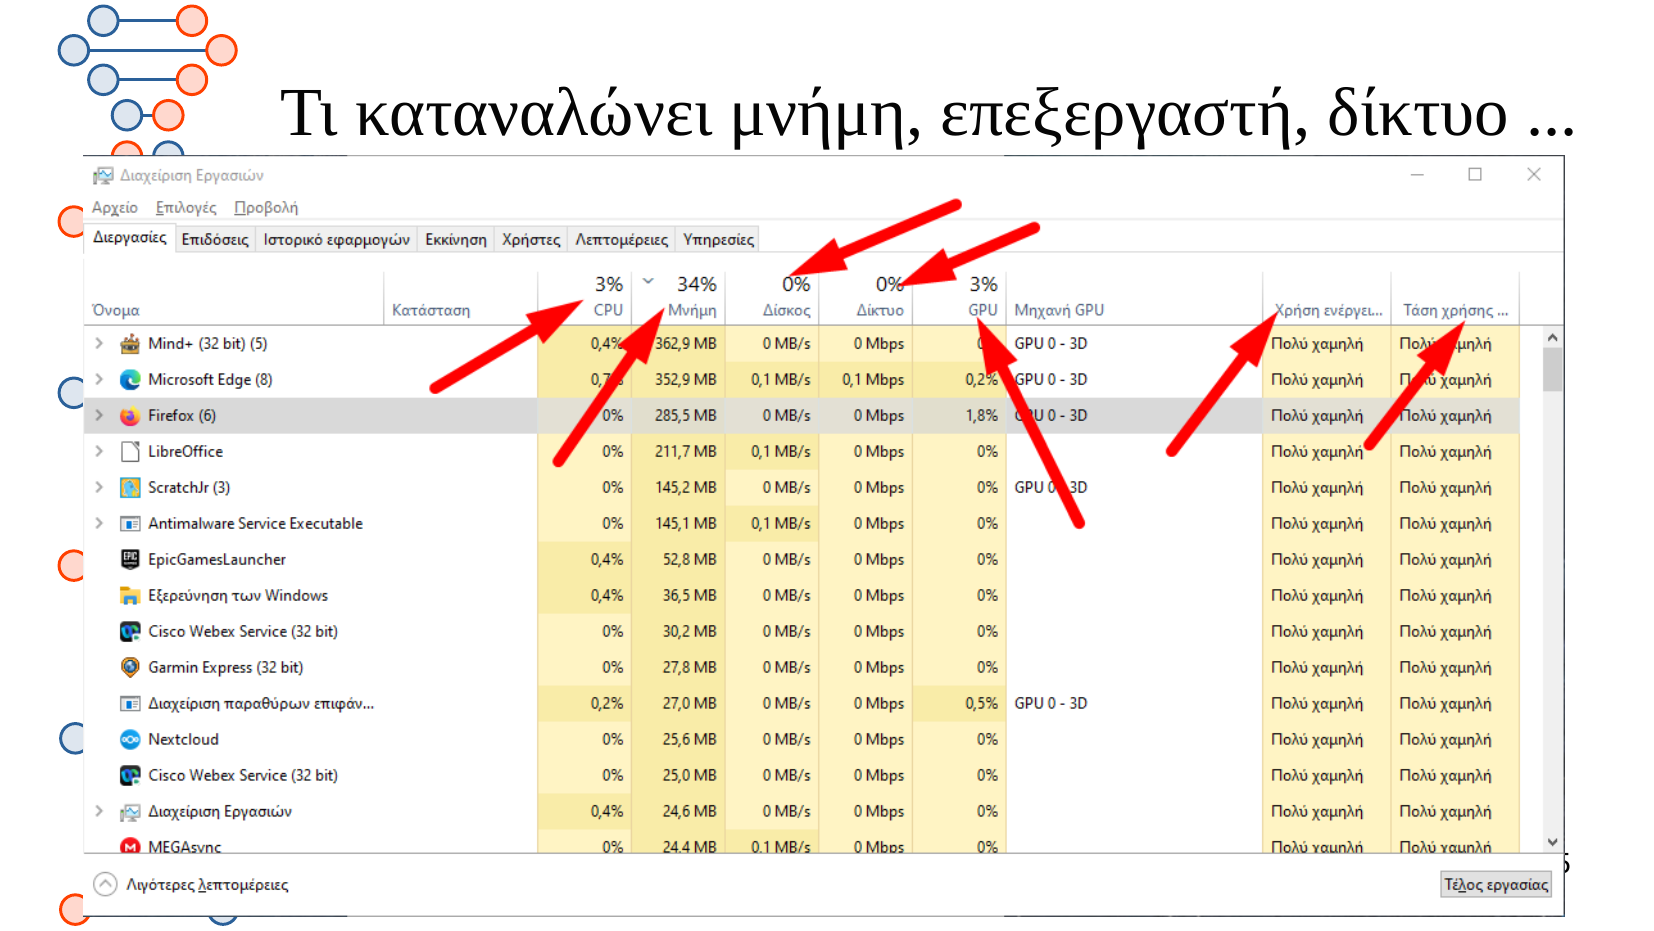

# Τι καταναλώνει μνήμη, επεξεργαστή, δίκτυο ...
5